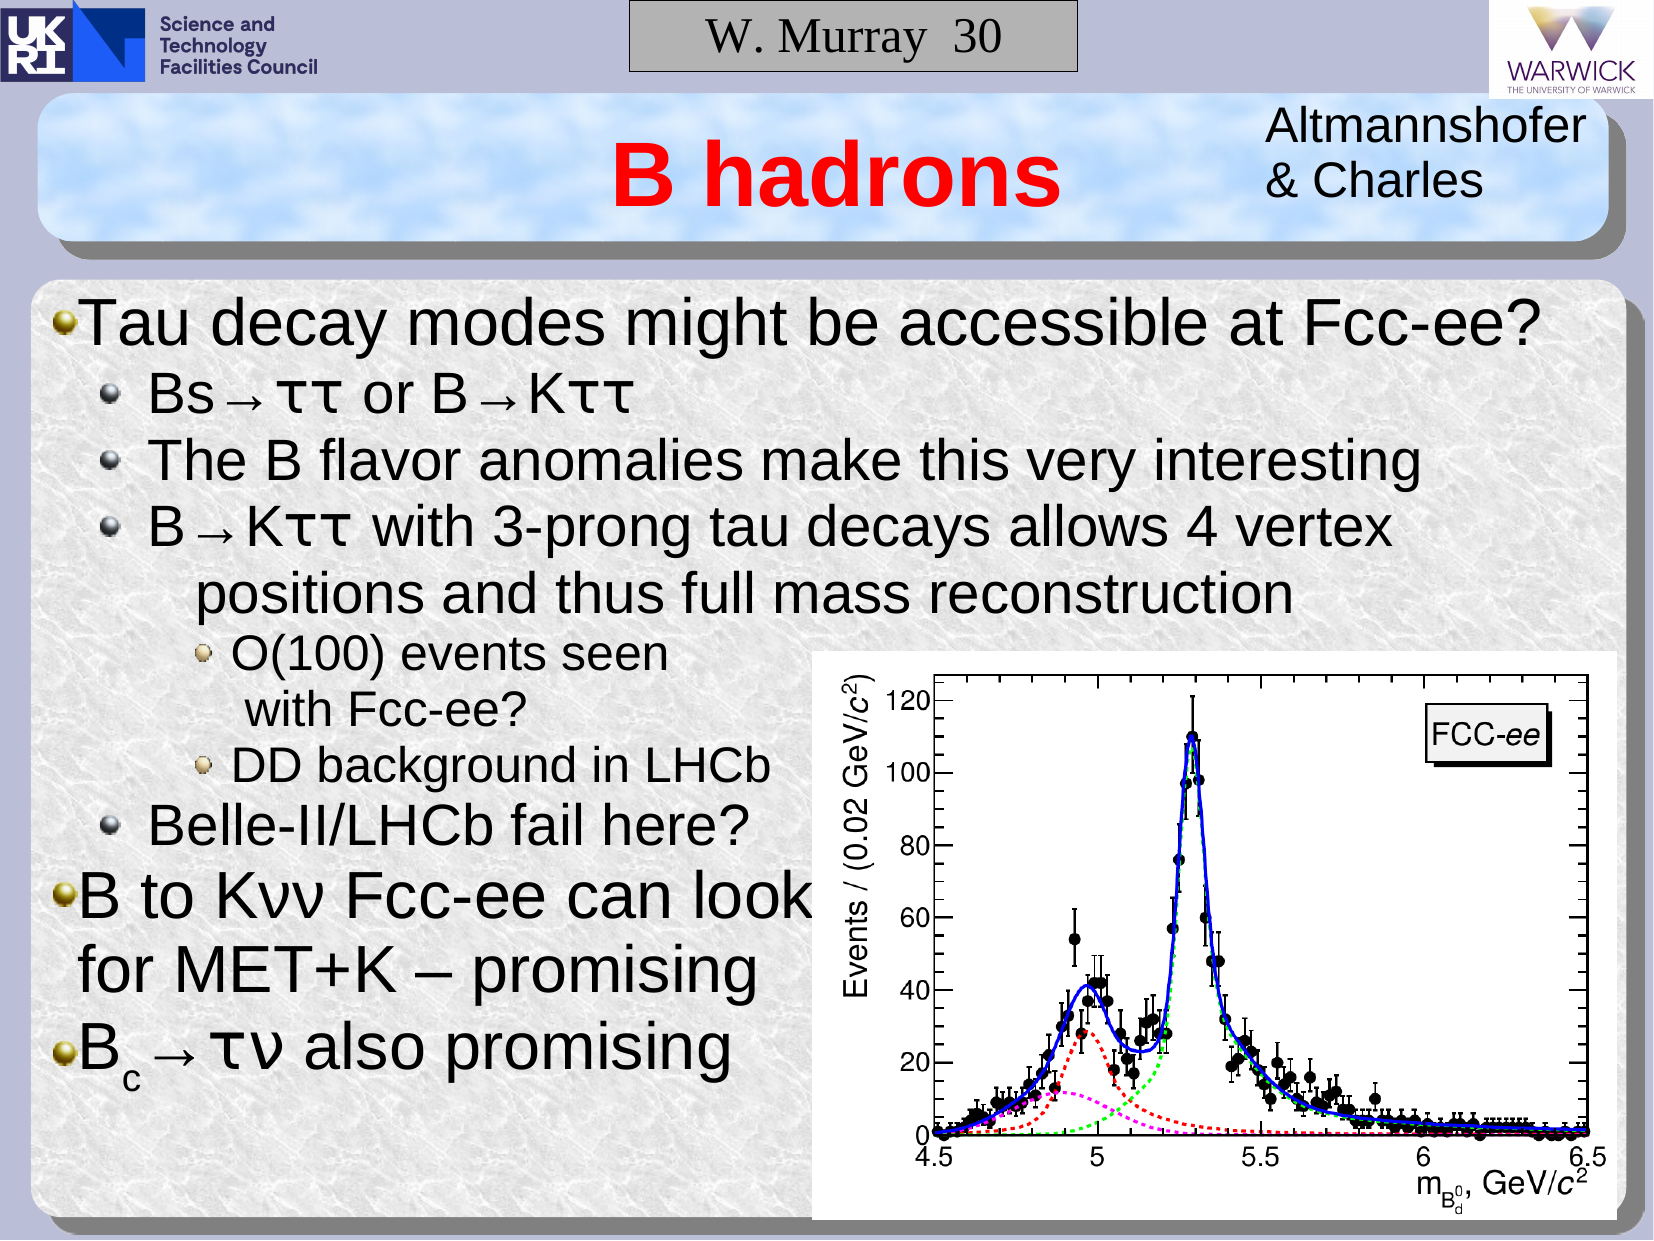

Altmannshofer
& Charles
# B hadrons
Tau decay modes might be accessible at Fcc-ee?
Bs→ττ or B→Kττ
The B flavor anomalies make this very interesting
B→Kττ with 3-prong tau decays allows 4 vertex positions and thus full mass reconstruction
O(100) events seen
 with Fcc-ee?
DD background in LHCb
Belle-II/LHCb fail here?
B to Kνν Fcc-ee can look
for MET+K – promising
Bc→τν also promising